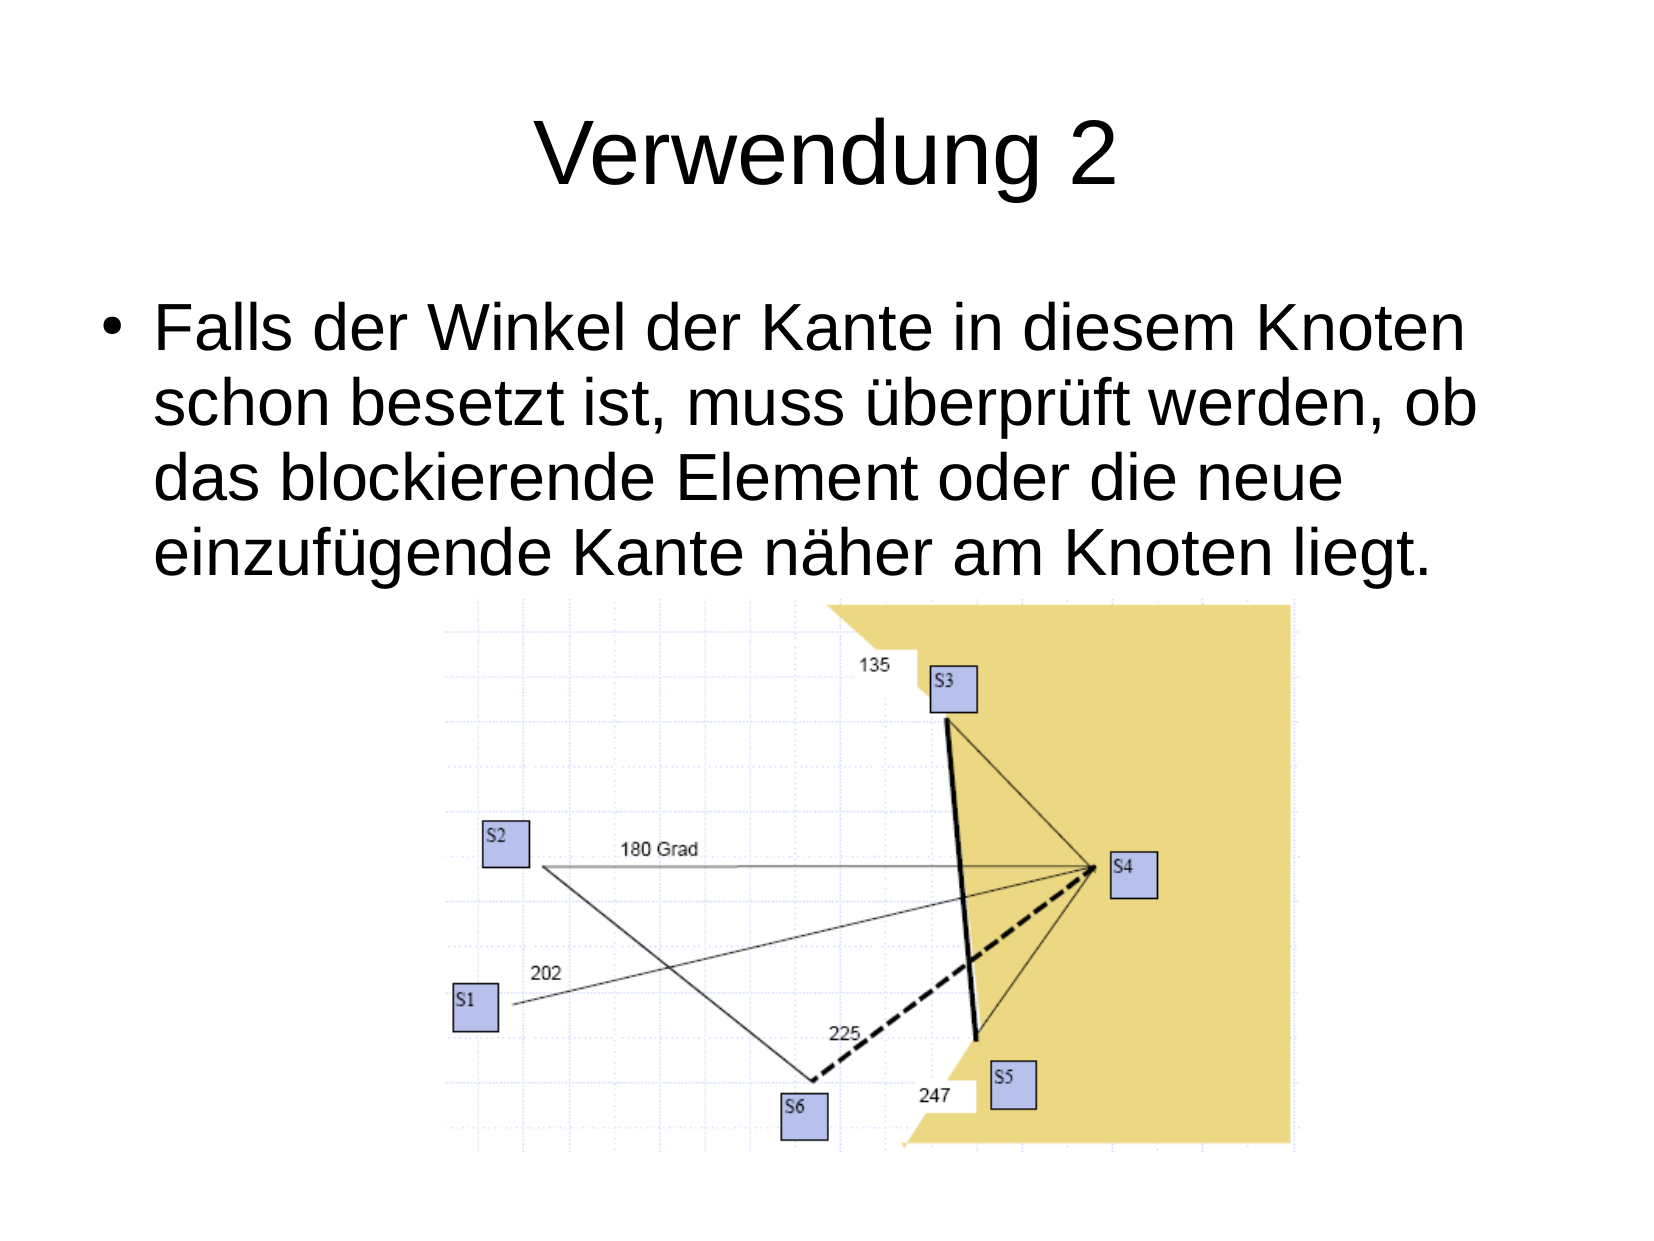

# Verwendung 2
Falls der Winkel der Kante in diesem Knoten schon besetzt ist, muss überprüft werden, ob das blockierende Element oder die neue einzufügende Kante näher am Knoten liegt.